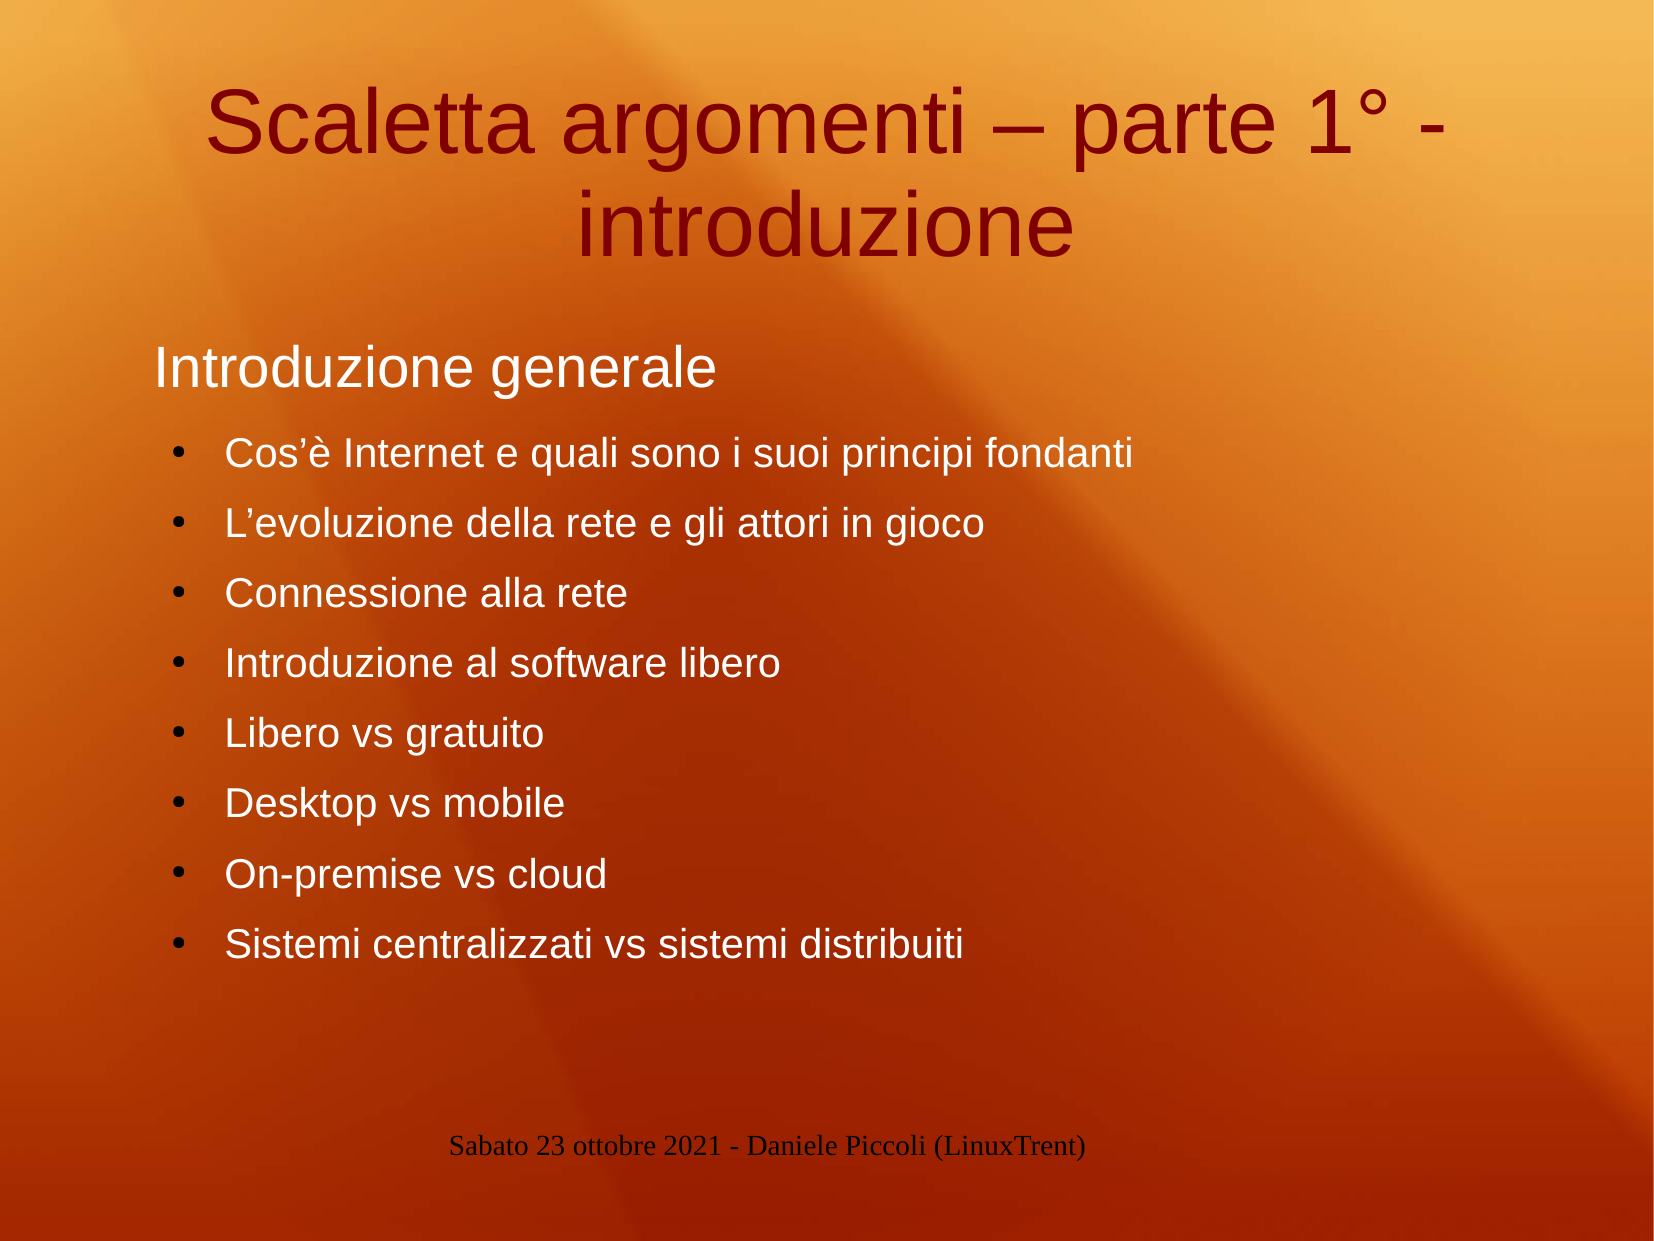

# Scaletta argomenti – parte 1° - introduzione
Introduzione generale
Cos’è Internet e quali sono i suoi principi fondanti
L’evoluzione della rete e gli attori in gioco
Connessione alla rete
Introduzione al software libero
Libero vs gratuito
Desktop vs mobile
On-premise vs cloud
Sistemi centralizzati vs sistemi distribuiti
Sabato 23 ottobre 2021 - Daniele Piccoli (LinuxTrent)